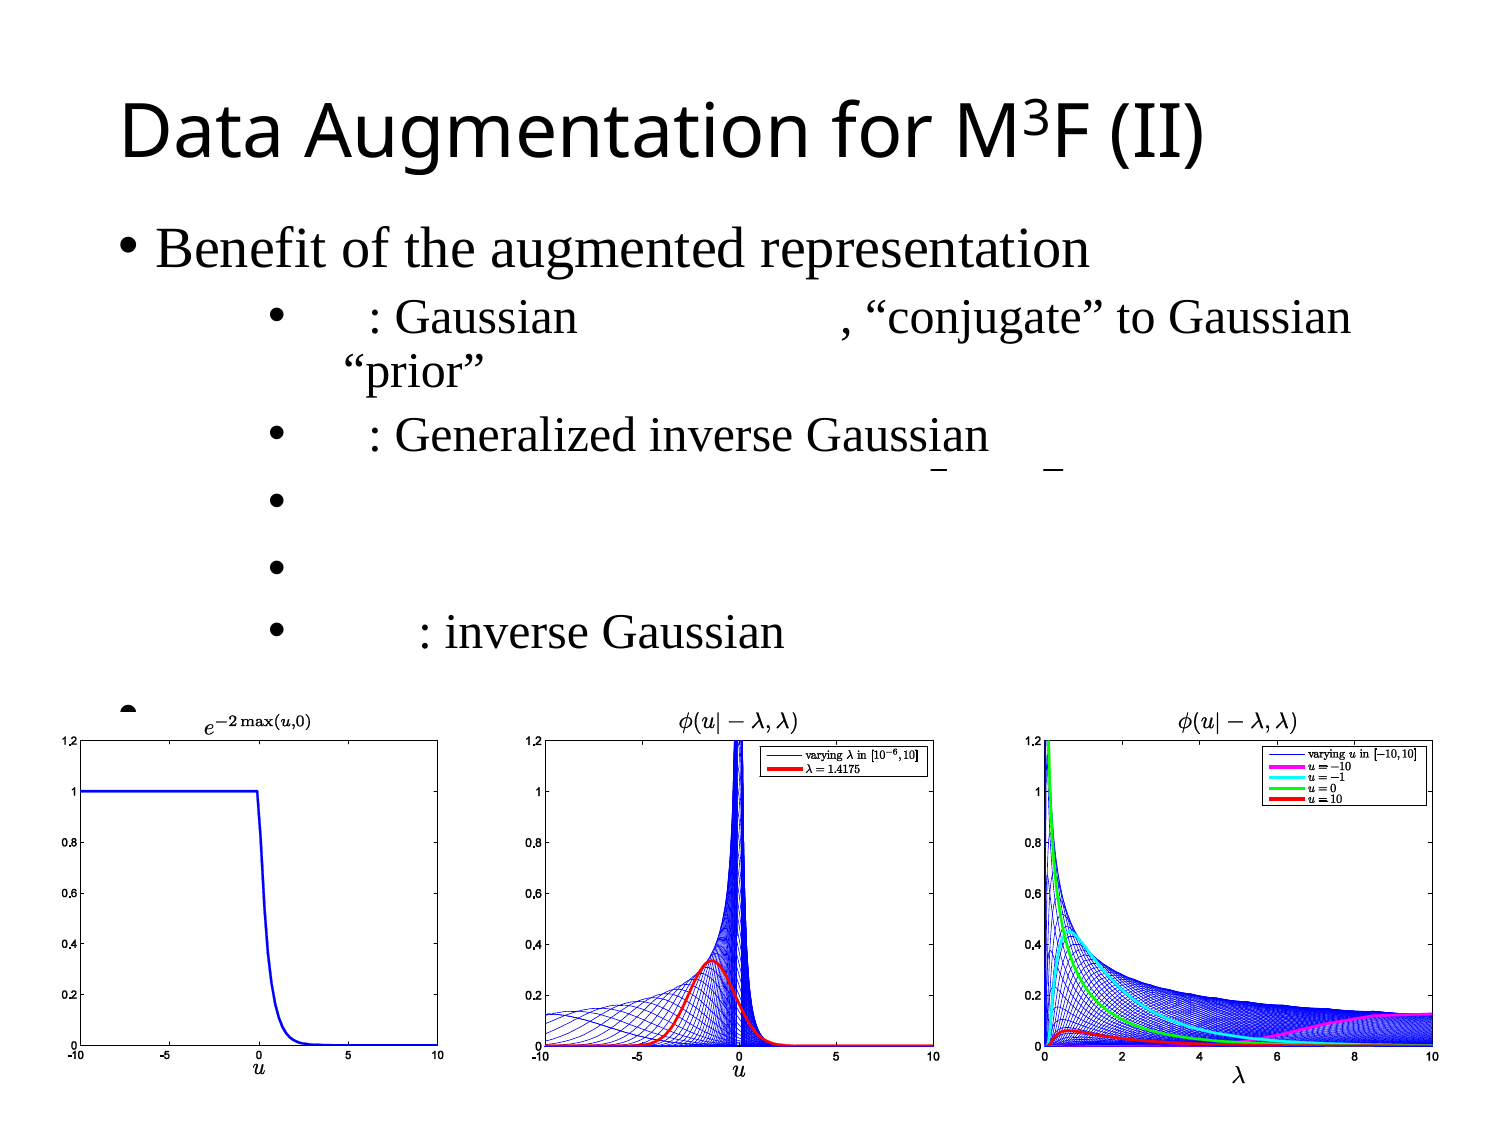

Data Augmentation for M3F (II)
Benefit of the augmented representation
 : Gaussian , “conjugate” to Gaussian “prior”
 : Generalized inverse Gaussian
 : inverse Gaussian